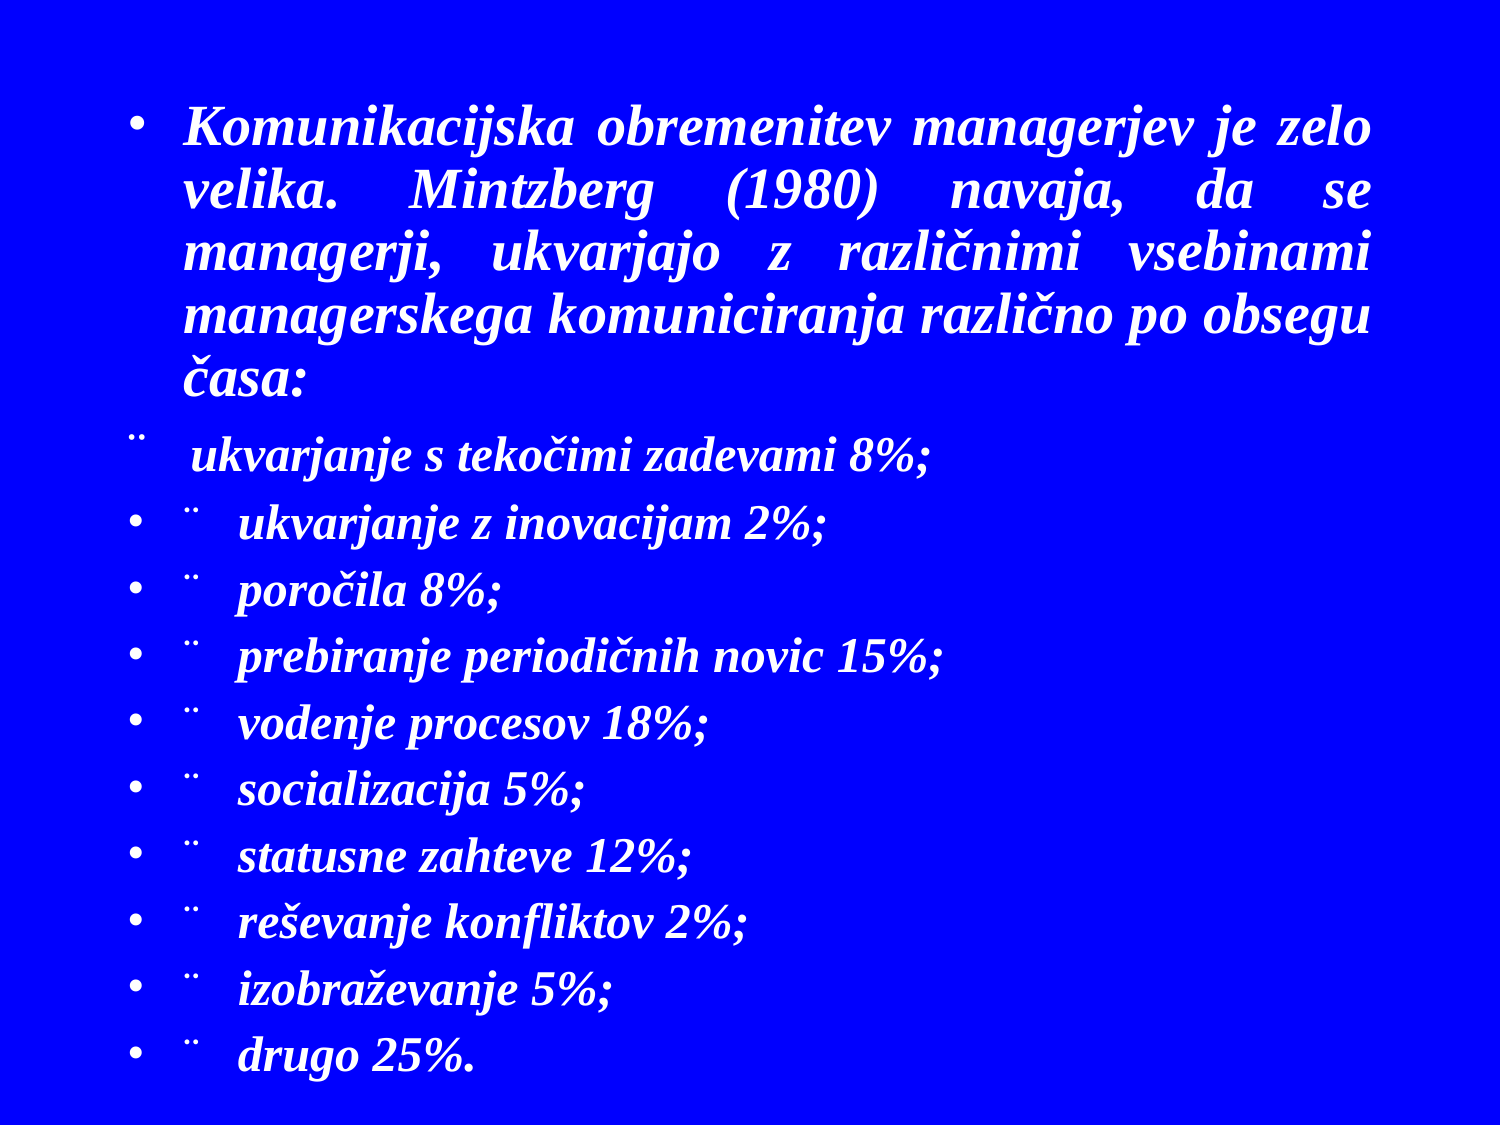

Komunikacijska obremenitev managerjev je zelo velika. Mintzberg (1980) navaja, da se managerji, ukvarjajo z različnimi vsebinami managerskega komuniciranja različno po obsegu časa:
¨   ukvarjanje s tekočimi zadevami 8%;
¨   ukvarjanje z inovacijam 2%;
¨   poročila 8%;
¨   prebiranje periodičnih novic 15%;
¨   vodenje procesov 18%;
¨   socializacija 5%;
¨   statusne zahteve 12%;
¨   reševanje konfliktov 2%;
¨   izobraževanje 5%;
¨   drugo 25%.
#